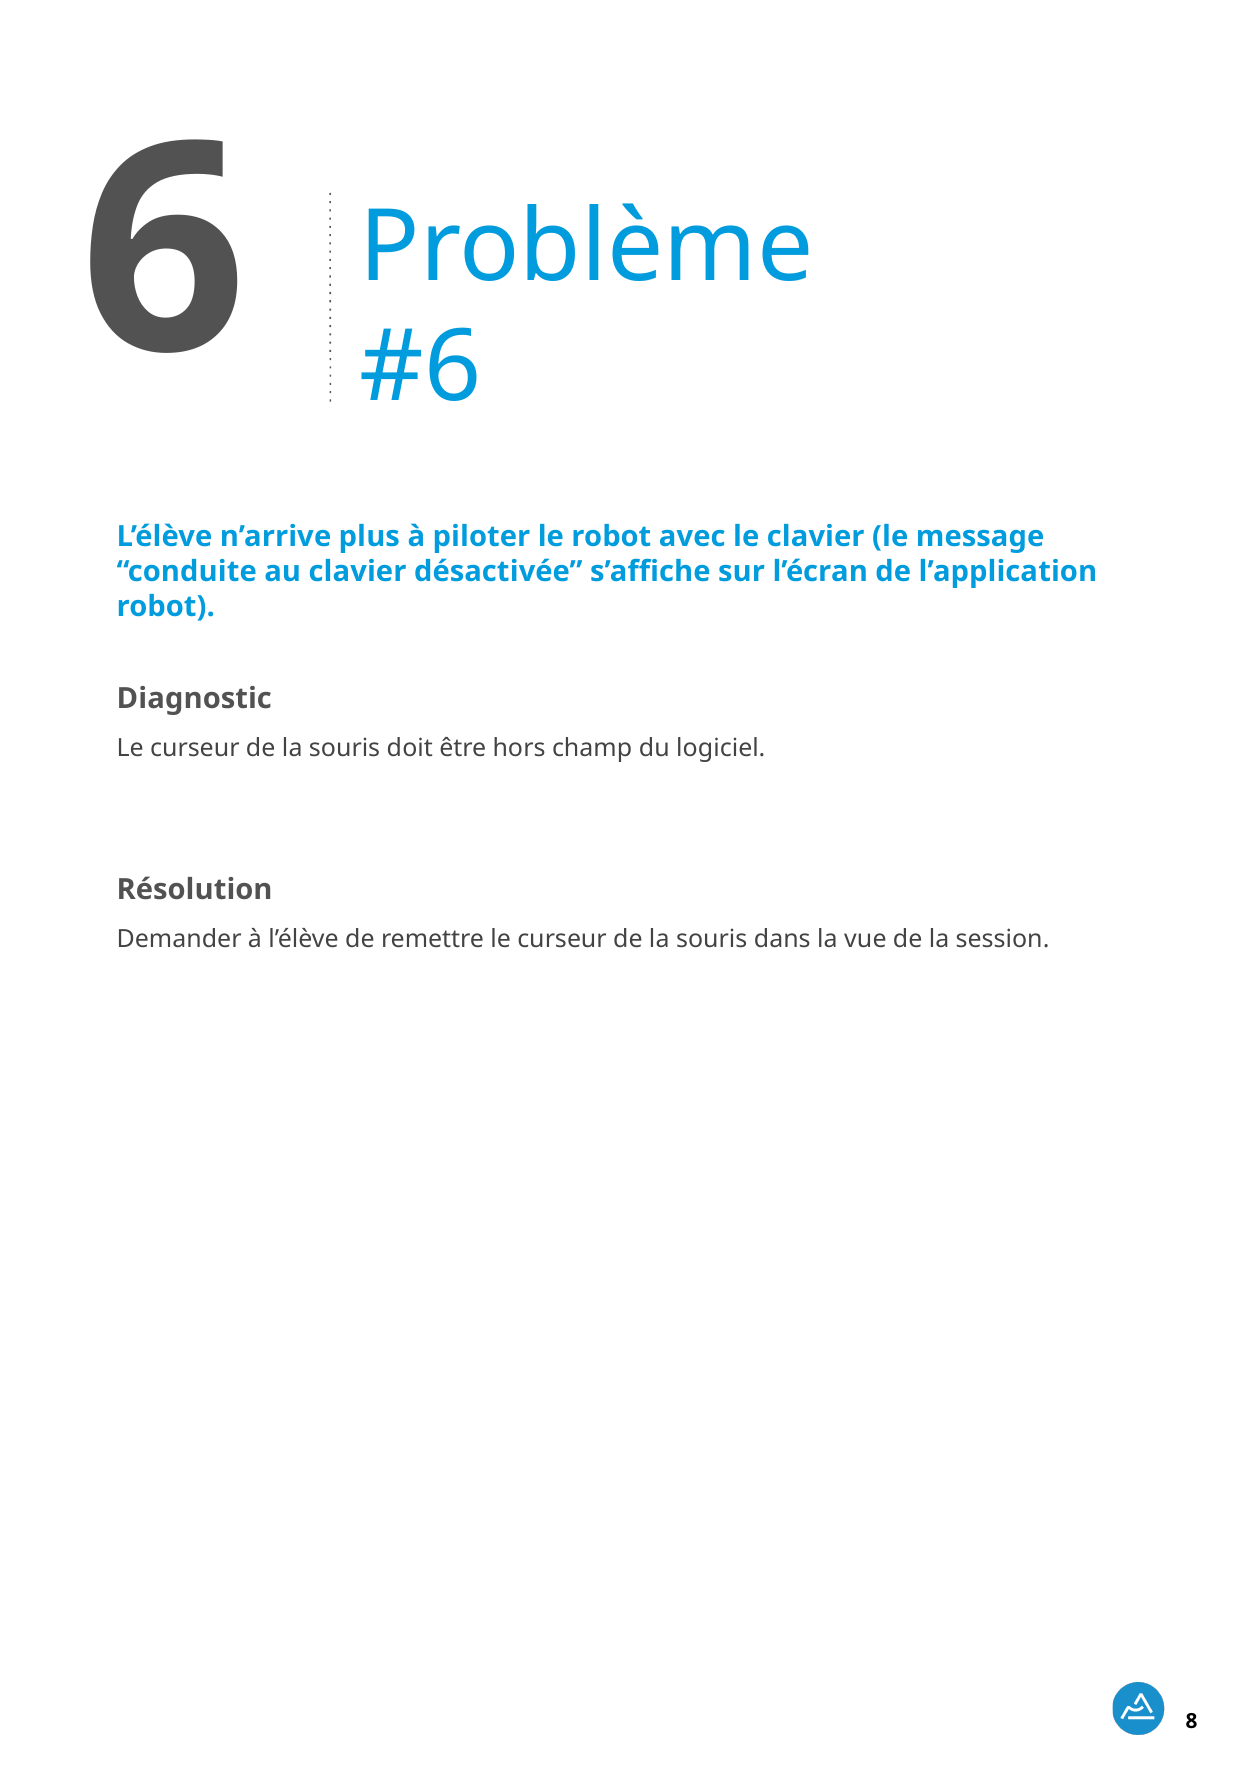

6
Problème
#6
L’élève n’arrive plus à piloter le robot avec le clavier (le message “conduite au clavier désactivée” s’affiche sur l’écran de l’application robot).
Diagnostic
Le curseur de la souris doit être hors champ du logiciel.
Résolution
Demander à l’élève de remettre le curseur de la souris dans la vue de la session.
8